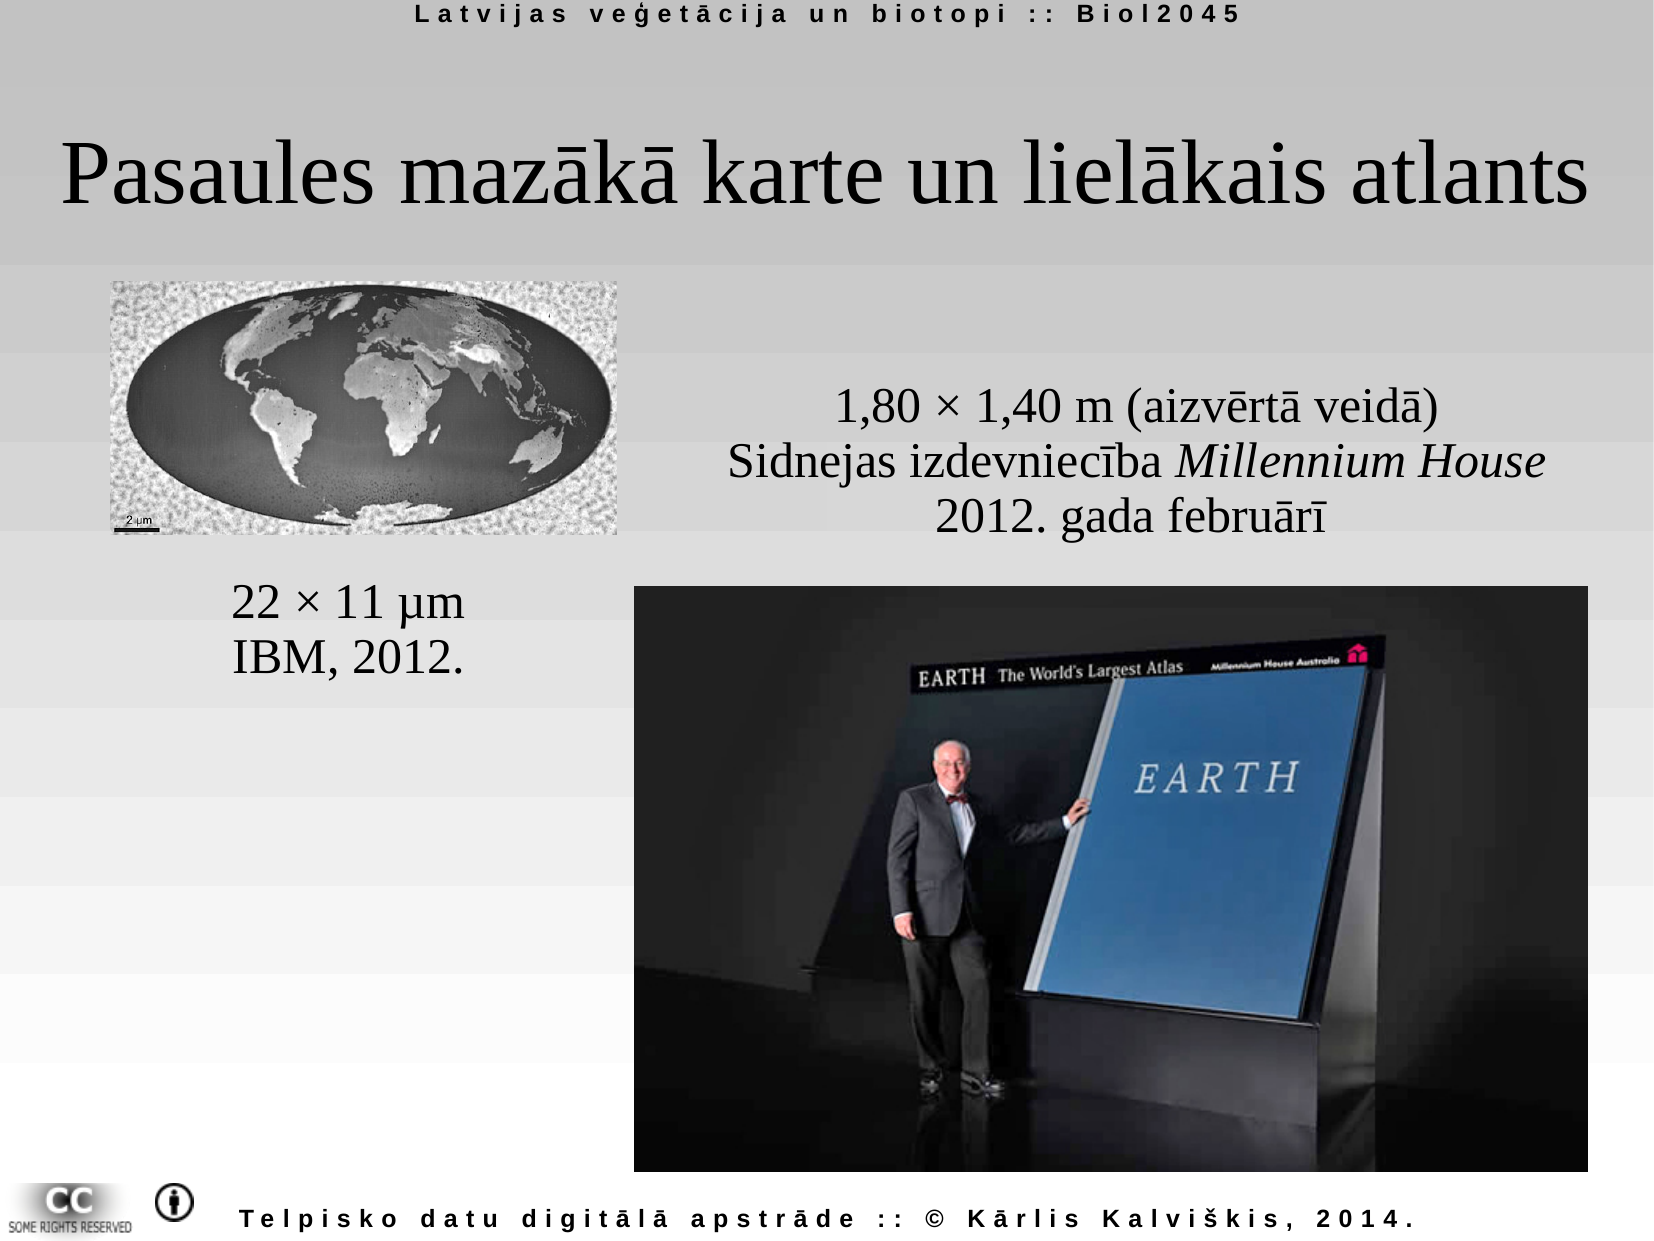

# Pasaules mazākā karte un lielākais atlants
1,80 × 1,40 m (aizvērtā veidā)
Sidnejas izdevniecība Millennium House
2012. gada februārī
22 × 11 µm
IBM, 2012.